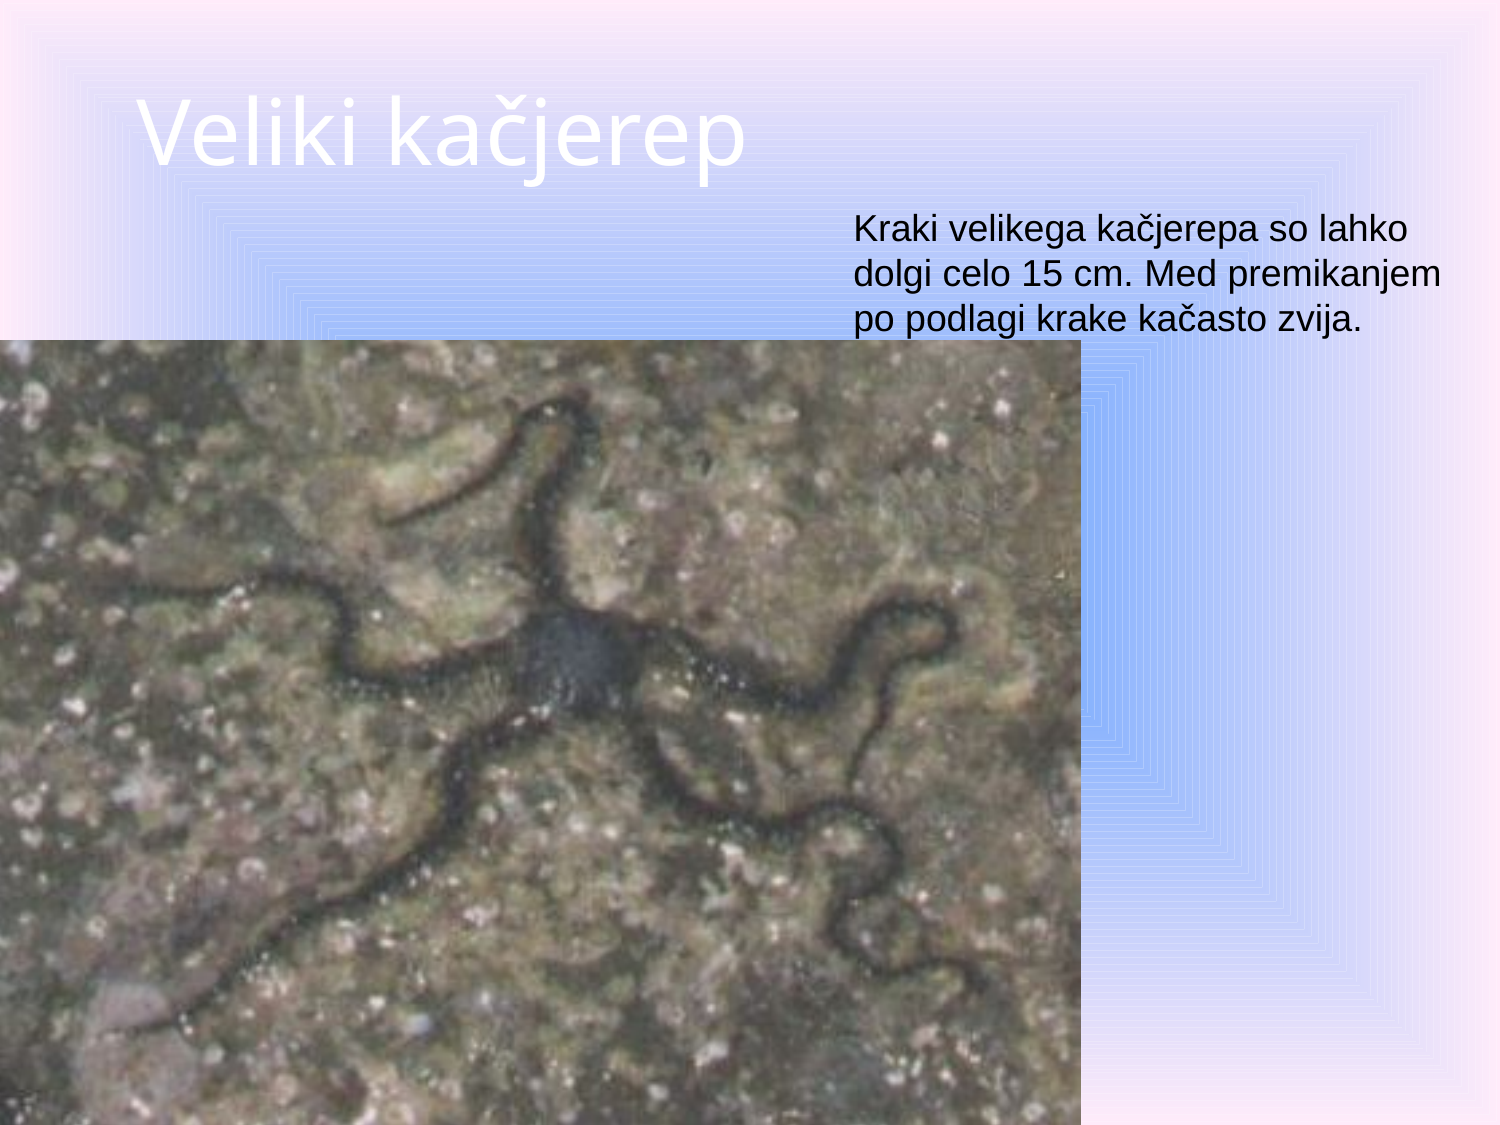

Veliki kačjerep
Kraki velikega kačjerepa so lahko dolgi celo 15 cm. Med premikanjem po podlagi krake kačasto zvija.